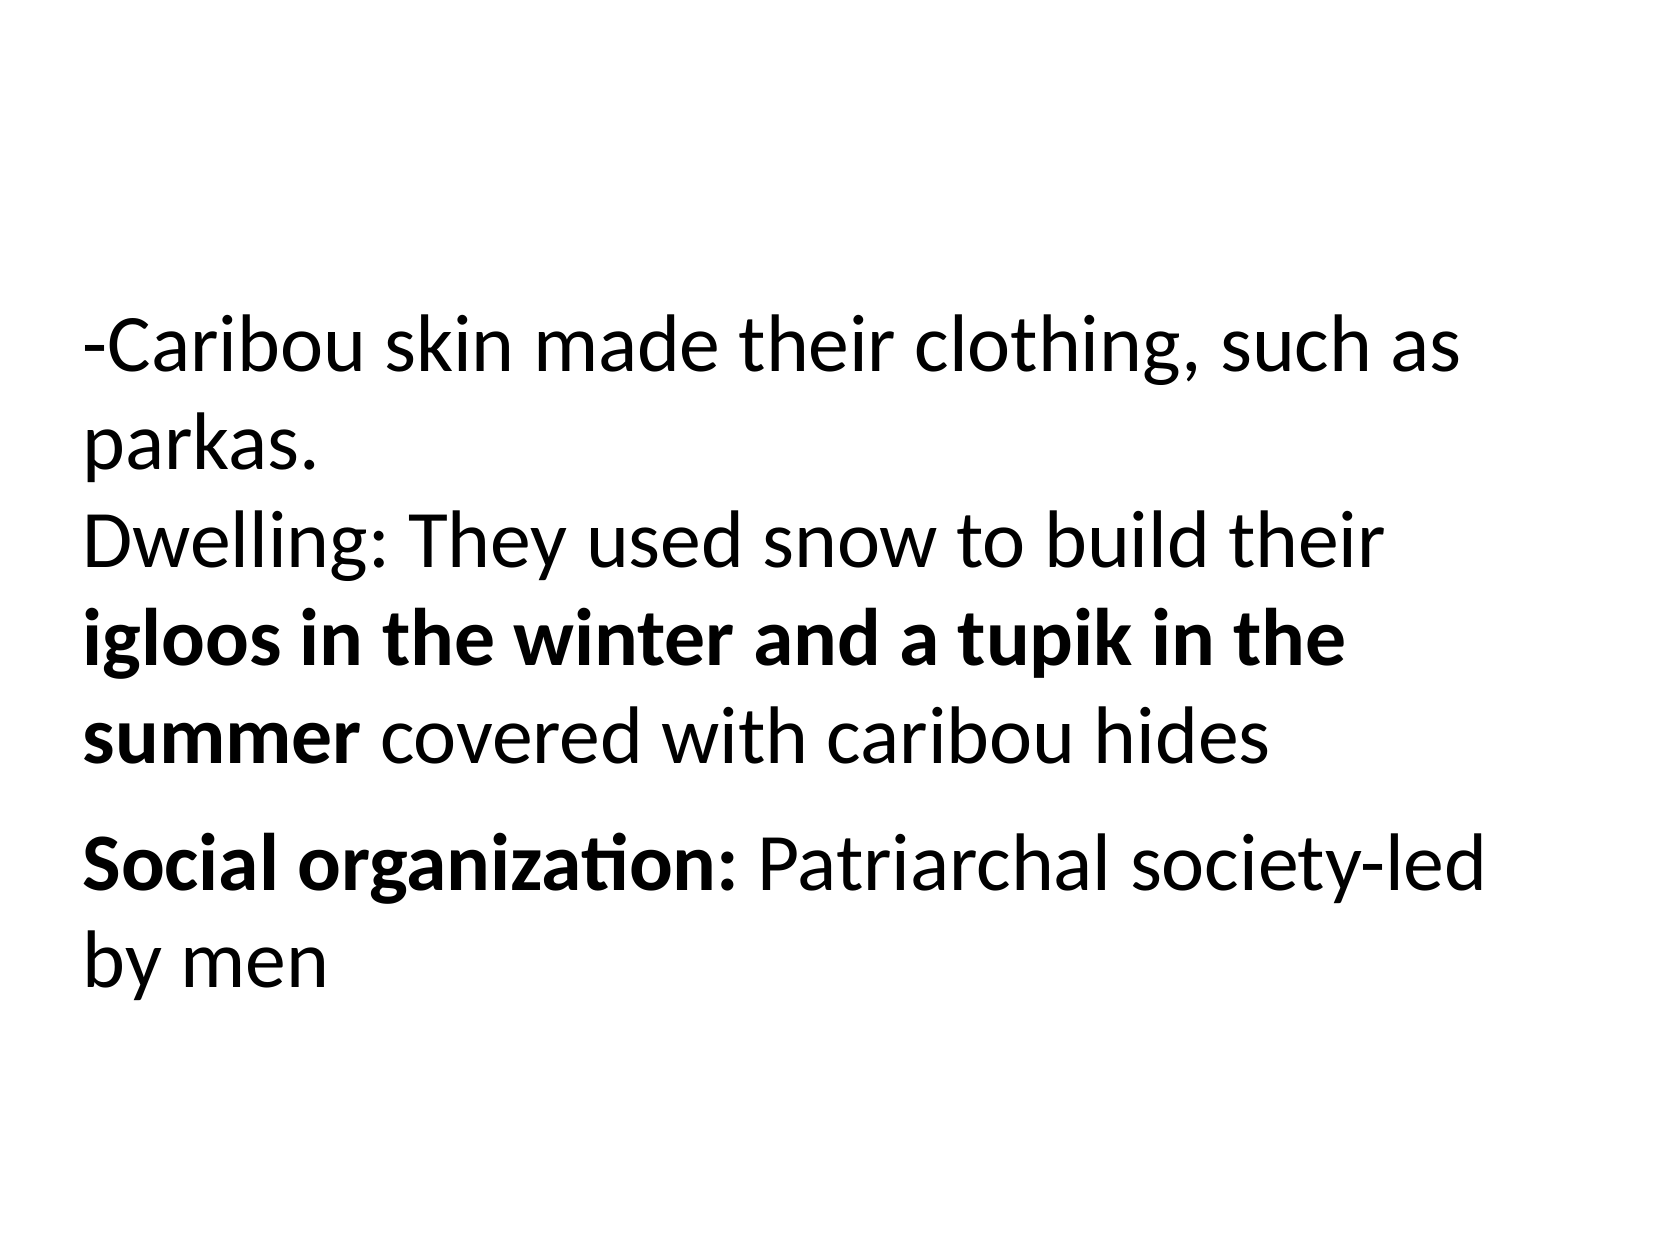

# -Caribou skin made their clothing, such as parkas.
Dwelling: They used snow to build their igloos in the winter and a tupik in the summer covered with caribou hides
Social organization: Patriarchal society-led by men